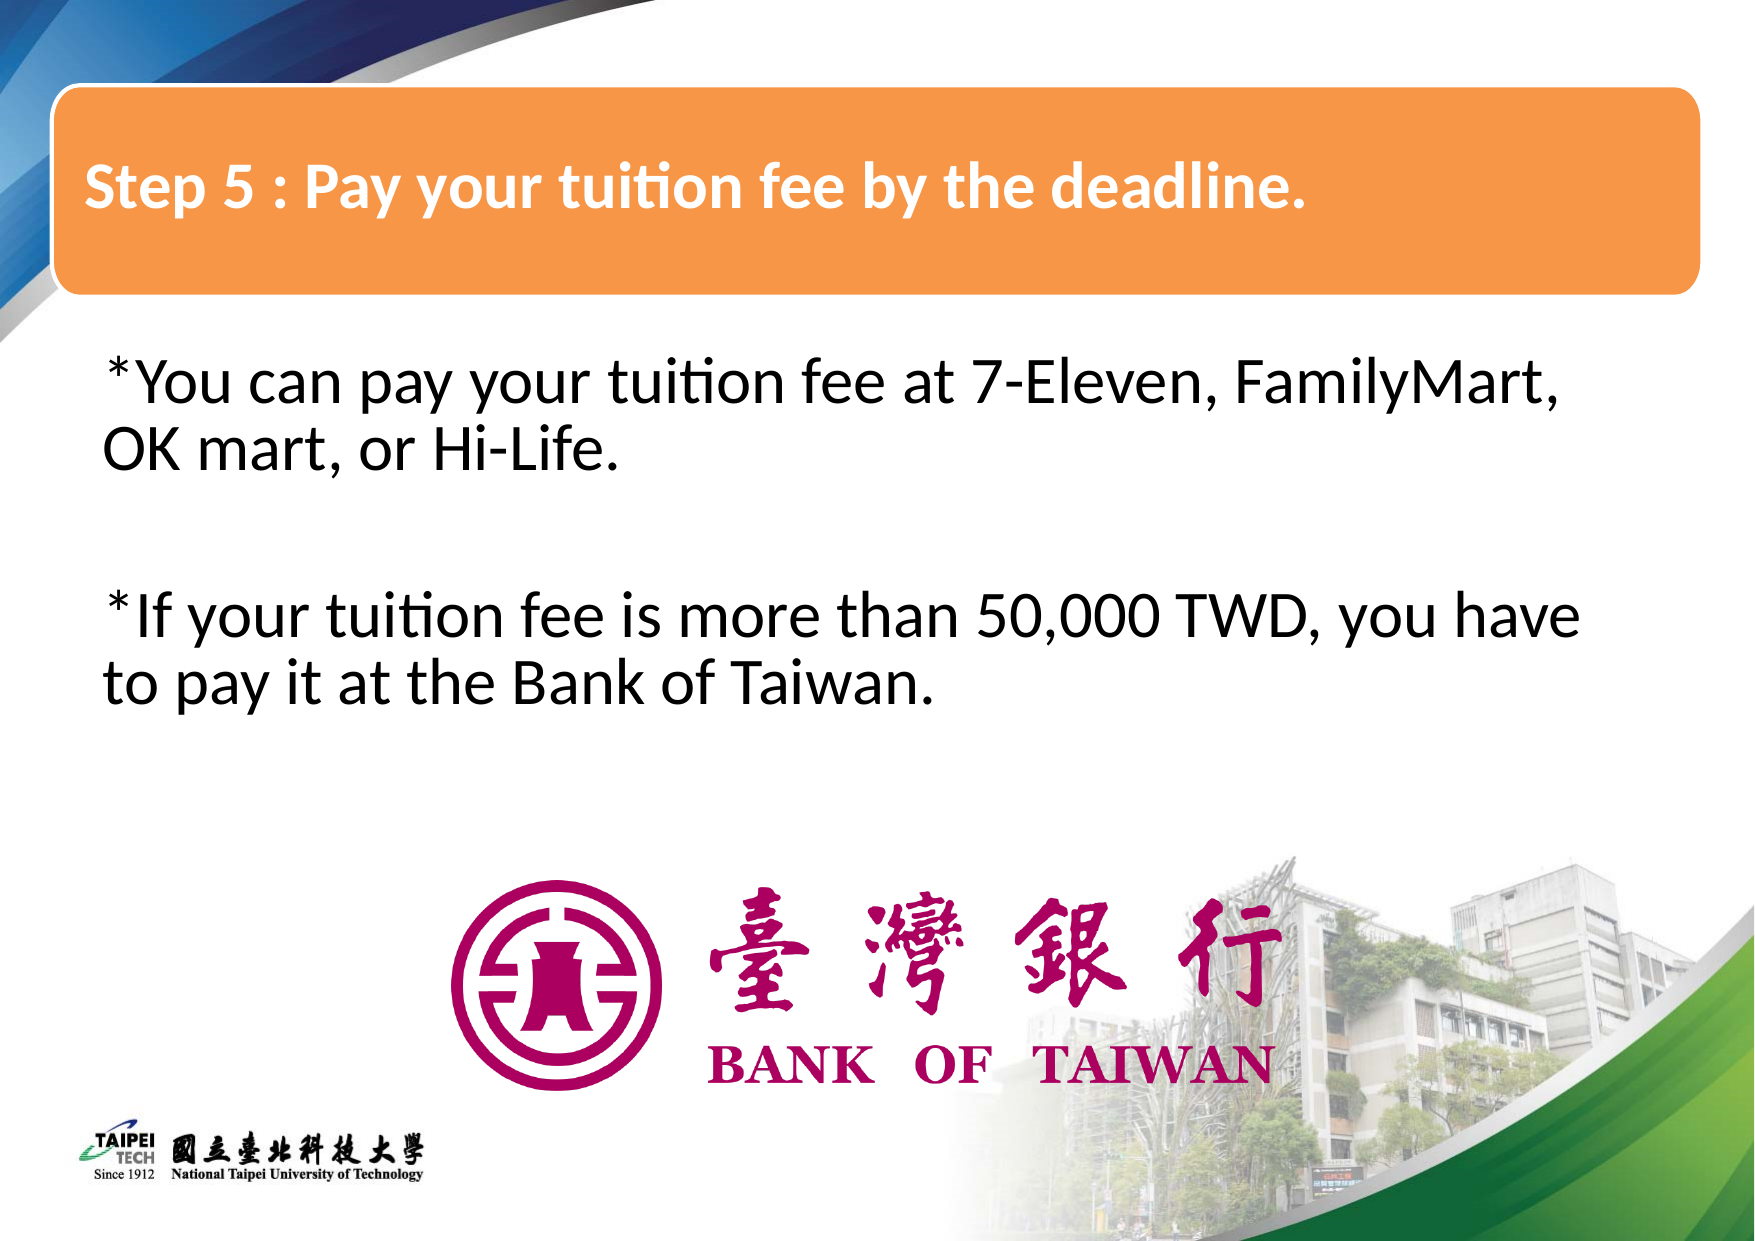

Step 5 : Pay your tuition fee by the deadline.
# *You can pay your tuition fee at 7-Eleven, FamilyMart, OK mart, or Hi-Life.
*If your tuition fee is more than 50,000 TWD, you have to pay it at the Bank of Taiwan.